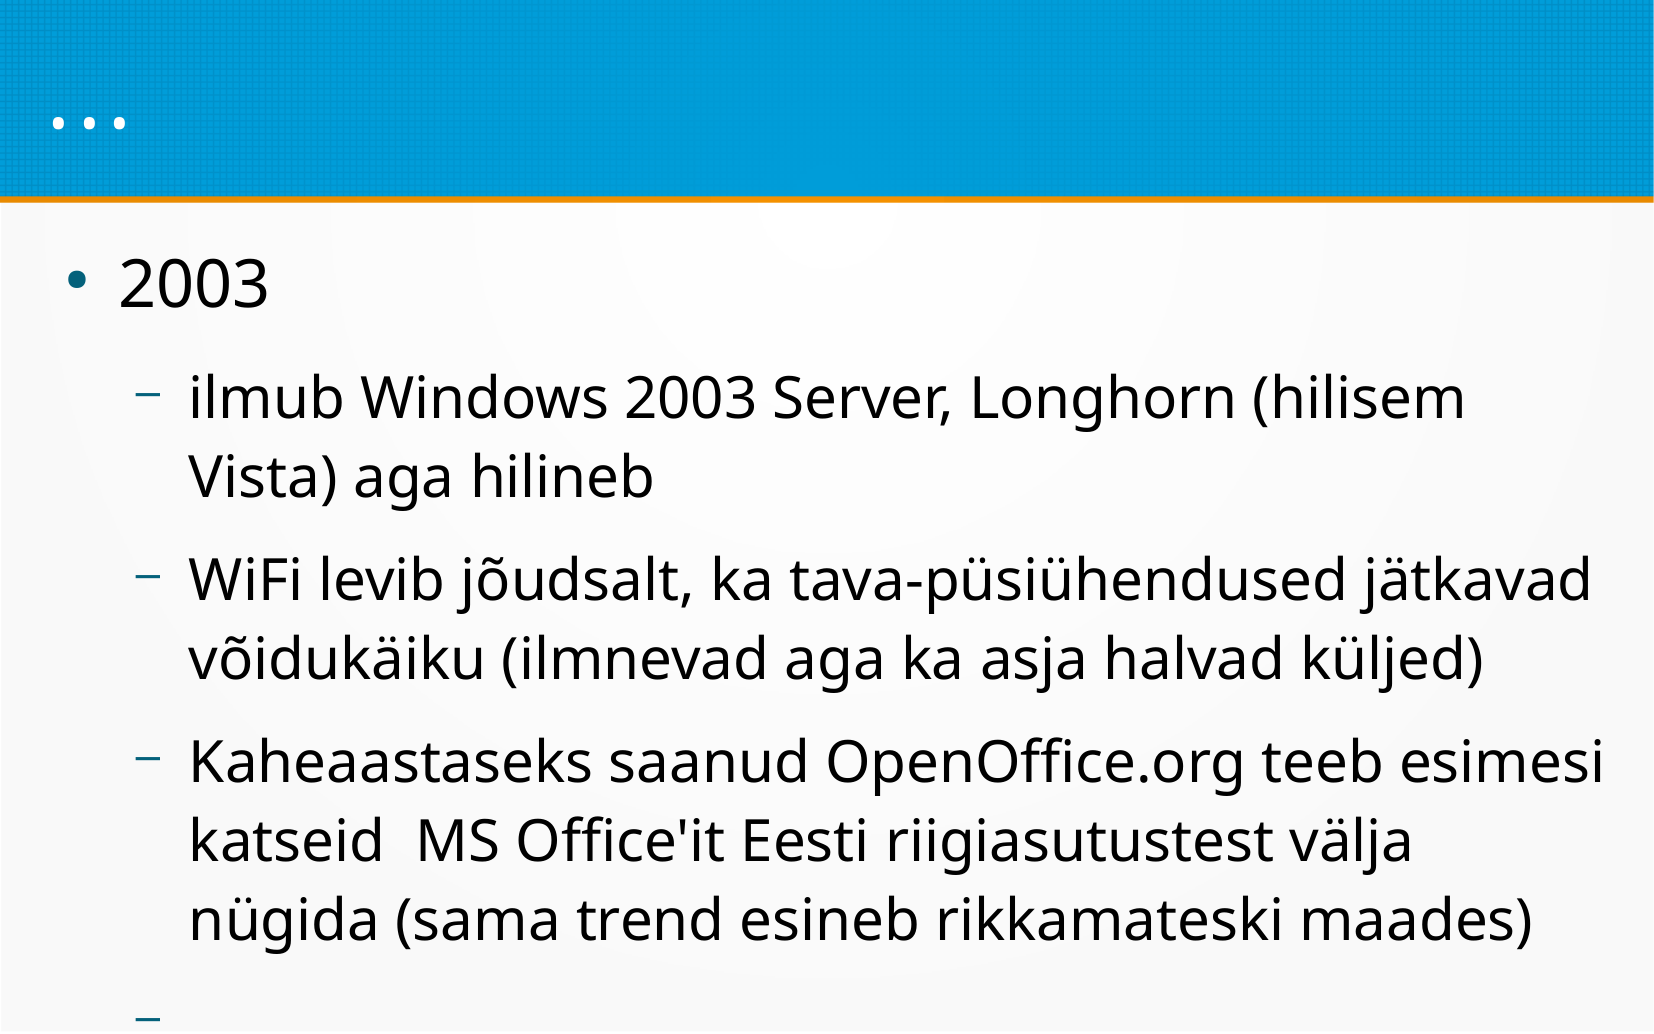

# ...
2003
ilmub Windows 2003 Server, Longhorn (hilisem Vista) aga hilineb
WiFi levib jõudsalt, ka tava-püsiühendused jätkavad võidukäiku (ilmnevad aga ka asja halvad küljed)
Kaheaastaseks saanud OpenOffice.org teeb esimesi katseid MS Office'it Eesti riigiasutustest välja nügida (sama trend esineb rikkamateski maades)